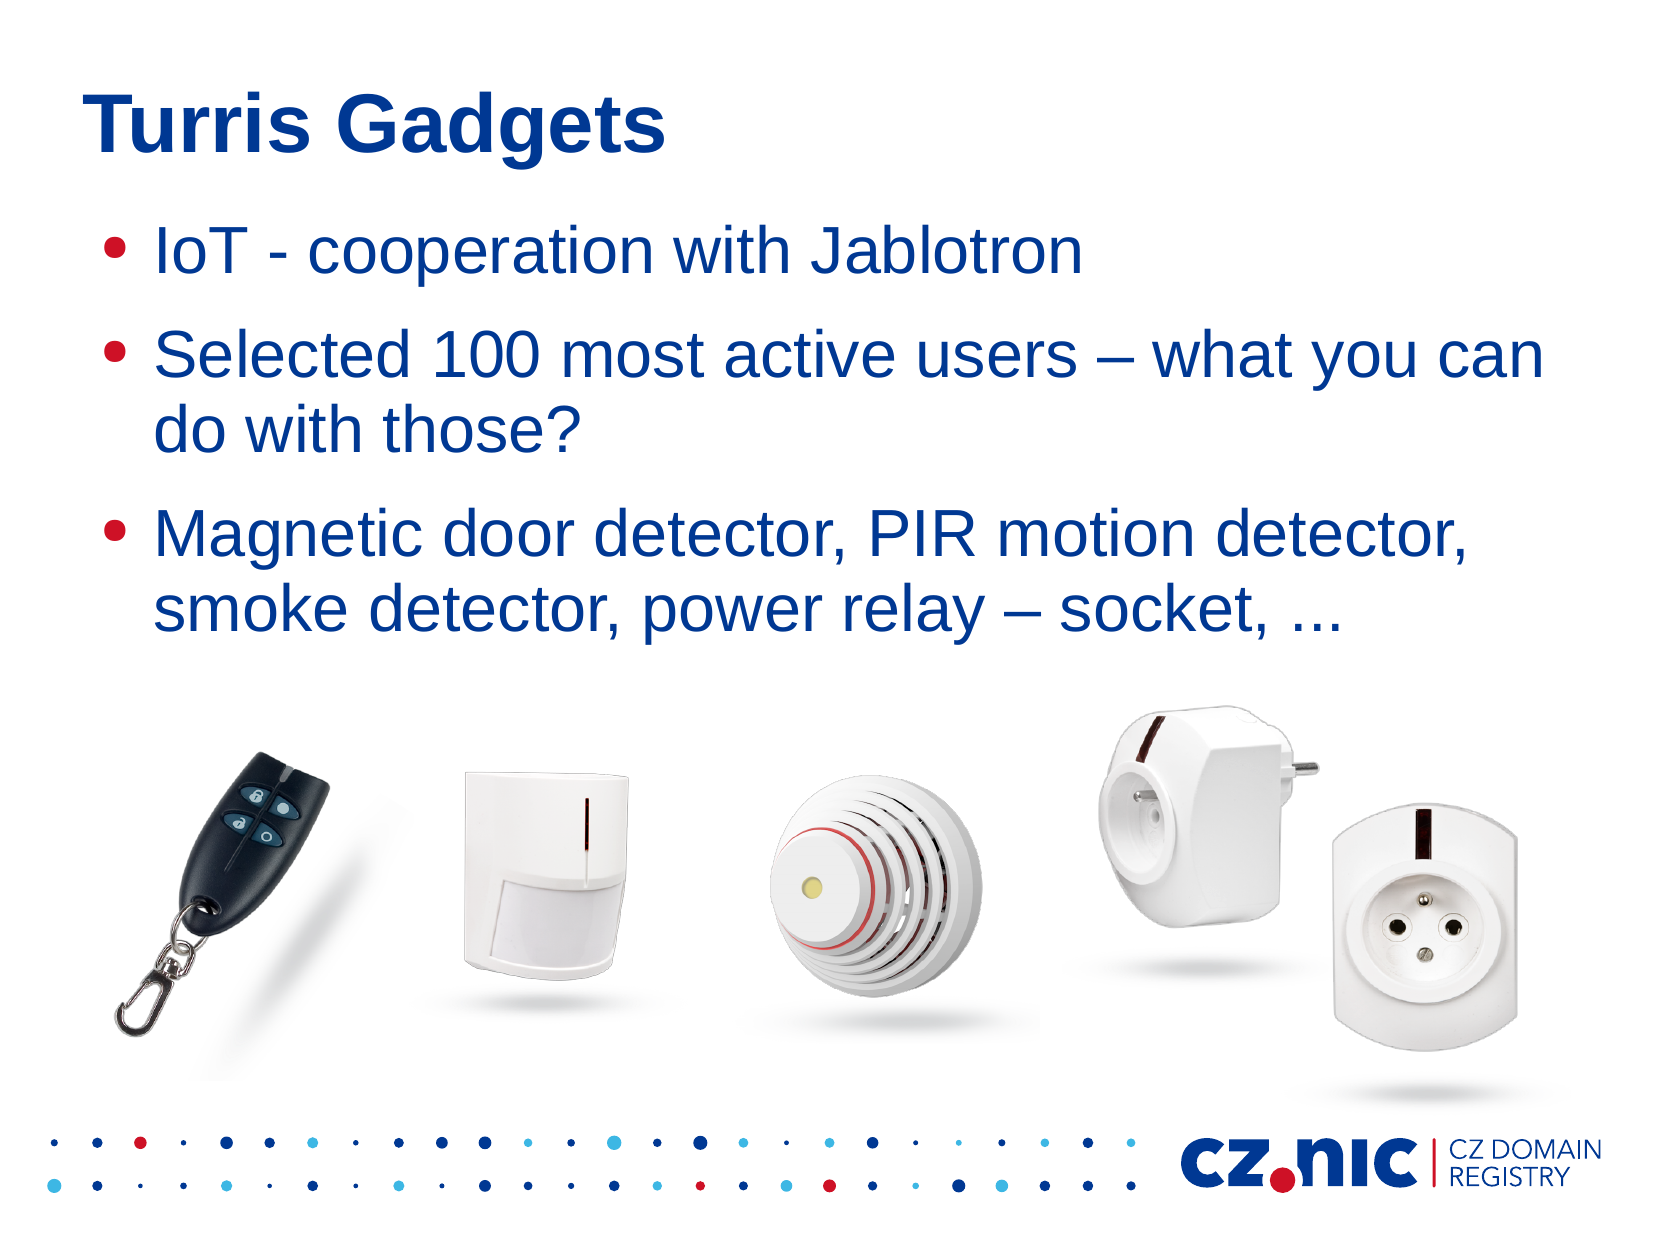

# Turris Gadgets
IoT - cooperation with Jablotron
Selected 100 most active users – what you can do with those?
Magnetic door detector, PIR motion detector, smoke detector, power relay – socket, ...